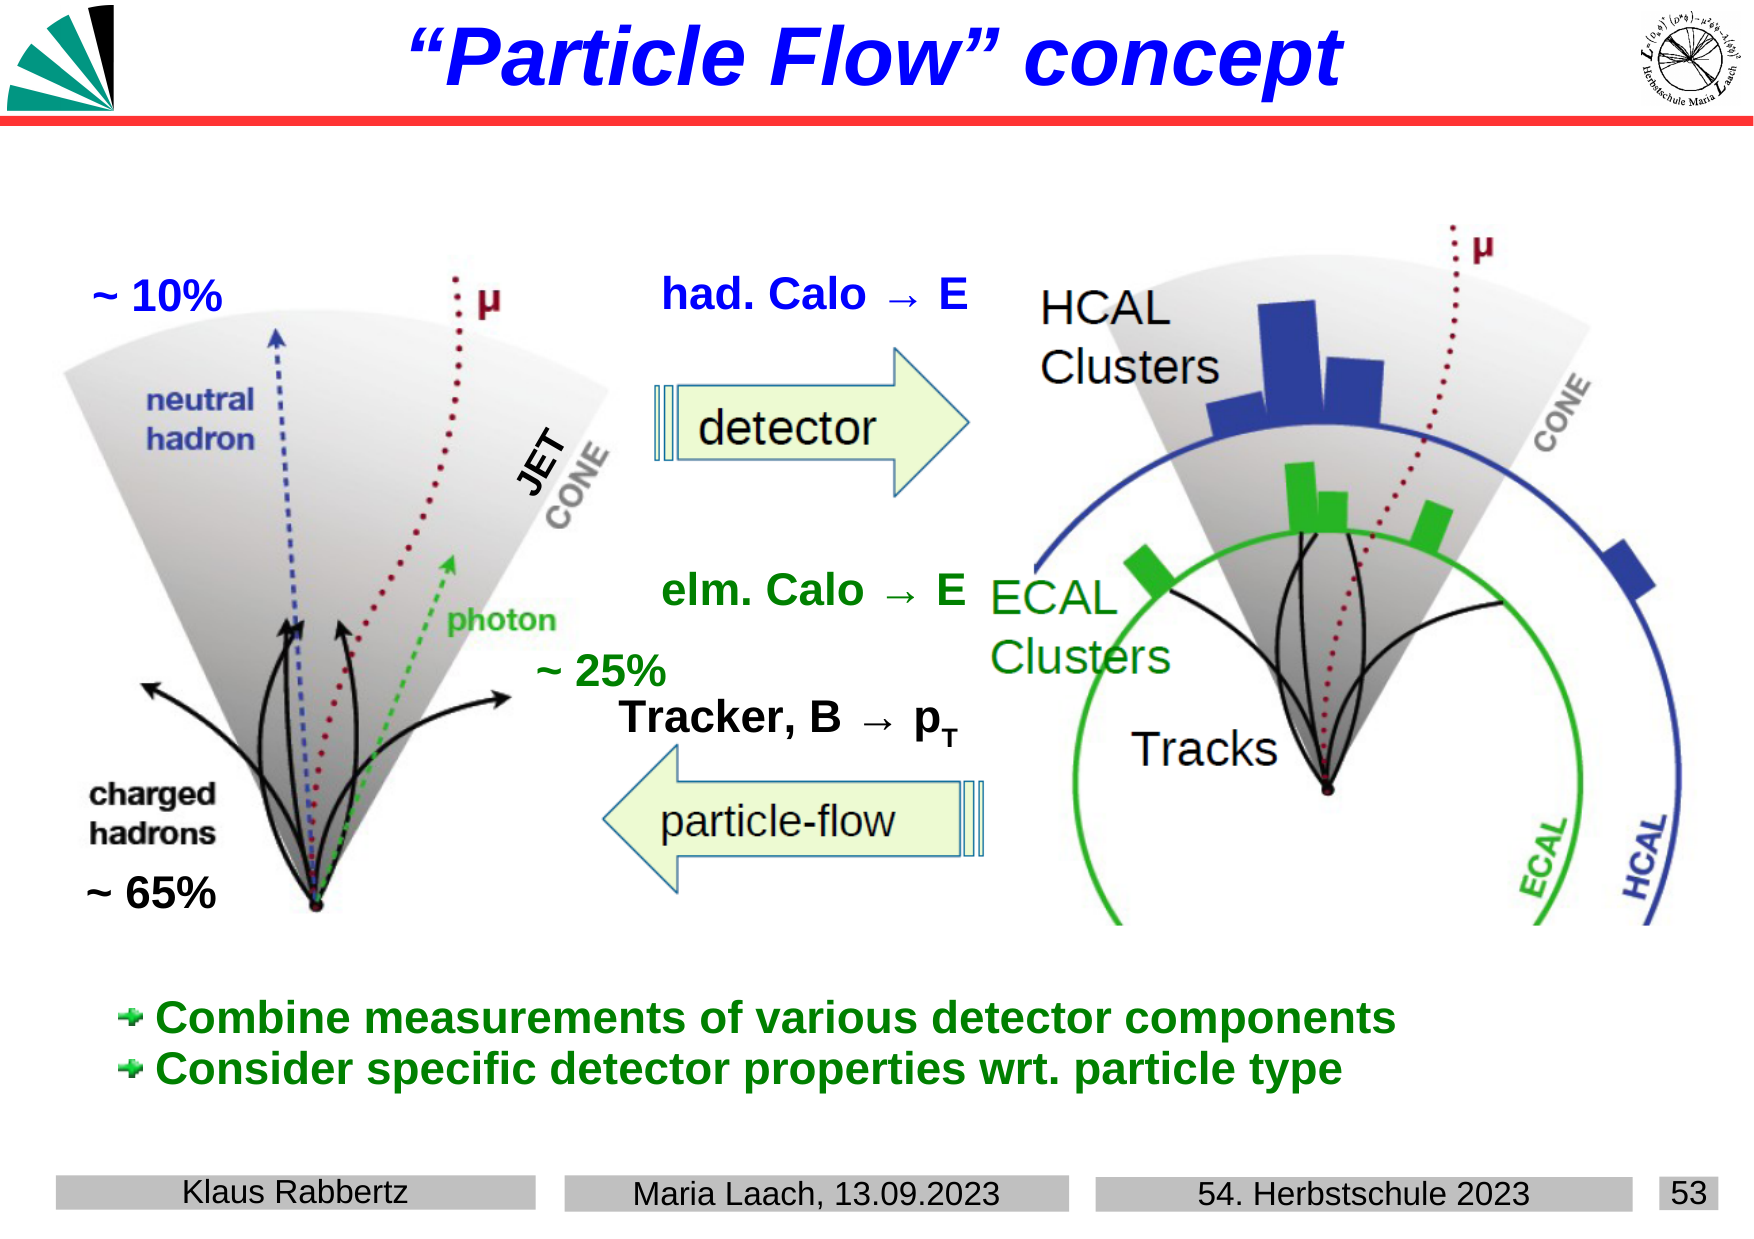

# “Particle Flow” concept
had. Calo → E
~ 10%
JET
elm. Calo → E
~ 25%
Tracker, B → pT
~ 65%
 Combine measurements of various detector components
 Consider specific detector properties wrt. particle type